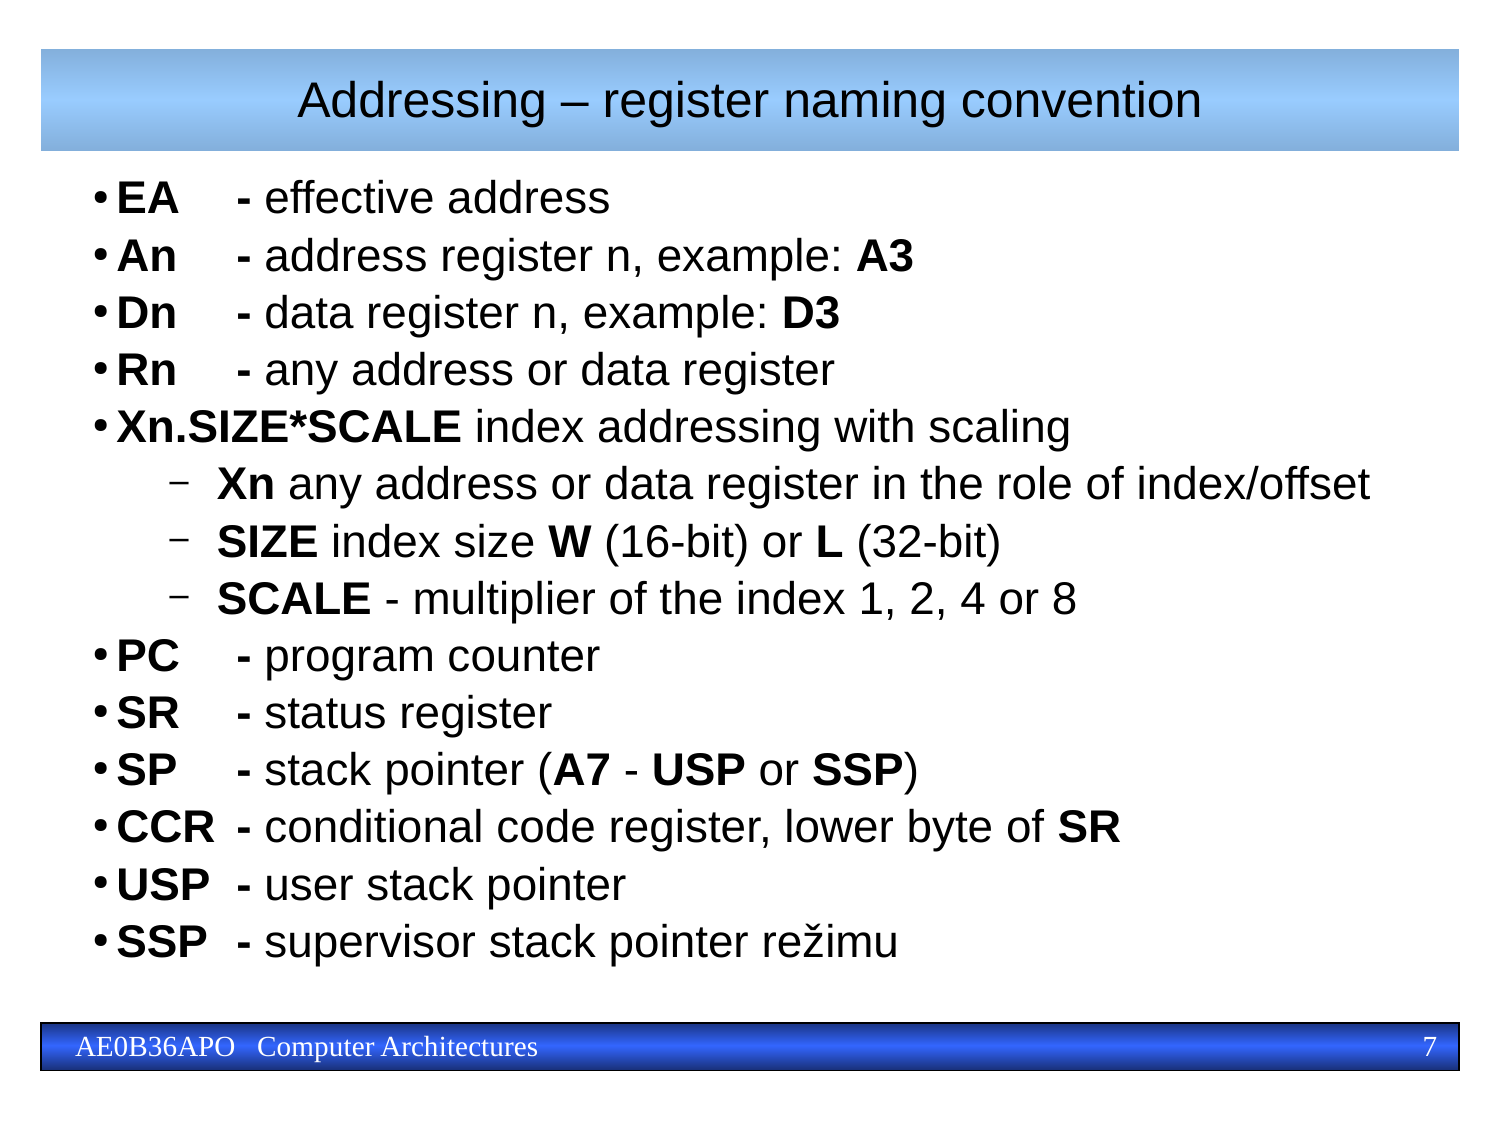

# Addressing – register naming convention
EA	- effective address
An	- address register n, example: A3
Dn	- data register n, example: D3
Rn	- any address or data register
Xn.SIZE*SCALE index addressing with scaling
Xn any address or data register in the role of index/offset
SIZE index size W (16-bit) or L (32-bit)
SCALE - multiplier of the index 1, 2, 4 or 8
PC	- program counter
SR	- status register
SP	- stack pointer (A7 - USP or SSP)
CCR	- conditional code register, lower byte of SR
USP	- user stack pointer
SSP	- supervisor stack pointer režimu
AE0B36APO Computer Architectures
7